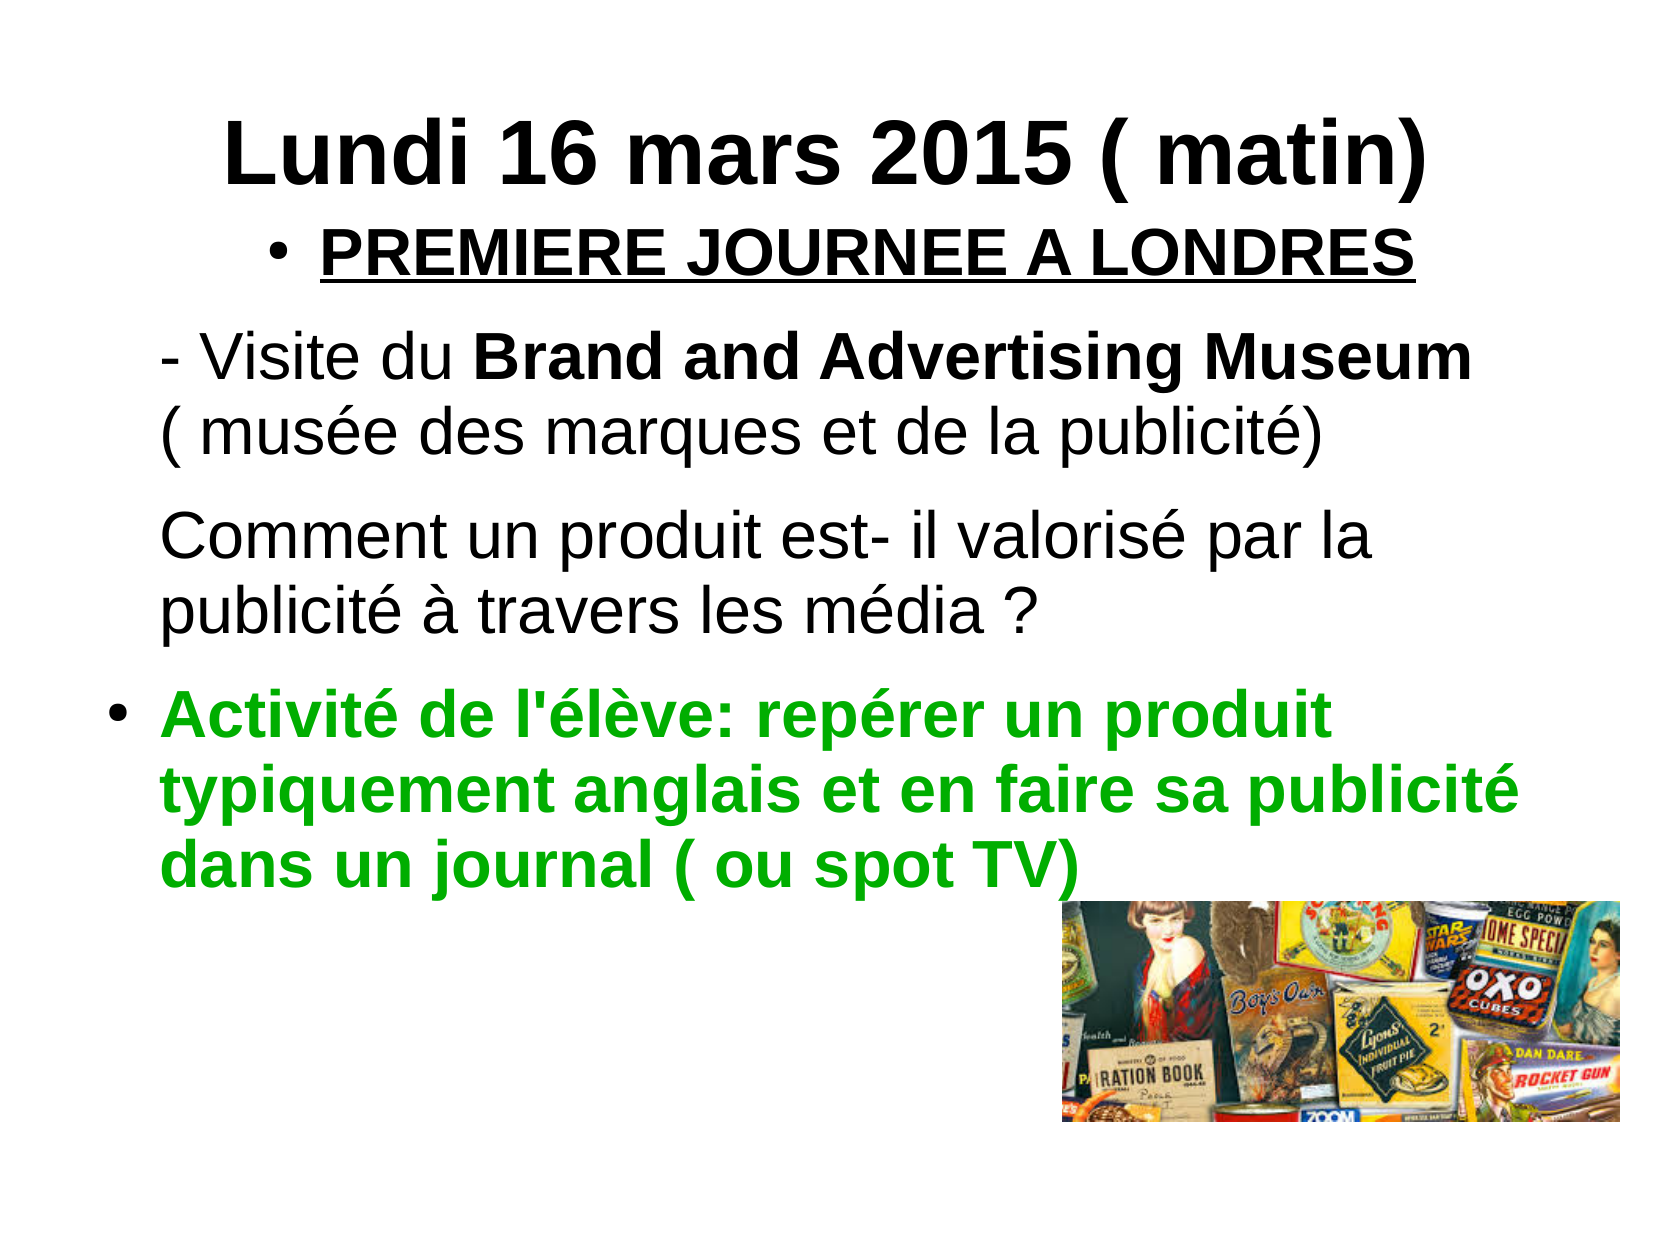

# Lundi 16 mars 2015 ( matin)
PREMIERE JOURNEE A LONDRES
- Visite du Brand and Advertising Museum ( musée des marques et de la publicité)
Comment un produit est- il valorisé par la publicité à travers les média ?
Activité de l'élève: repérer un produit typiquement anglais et en faire sa publicité dans un journal ( ou spot TV)